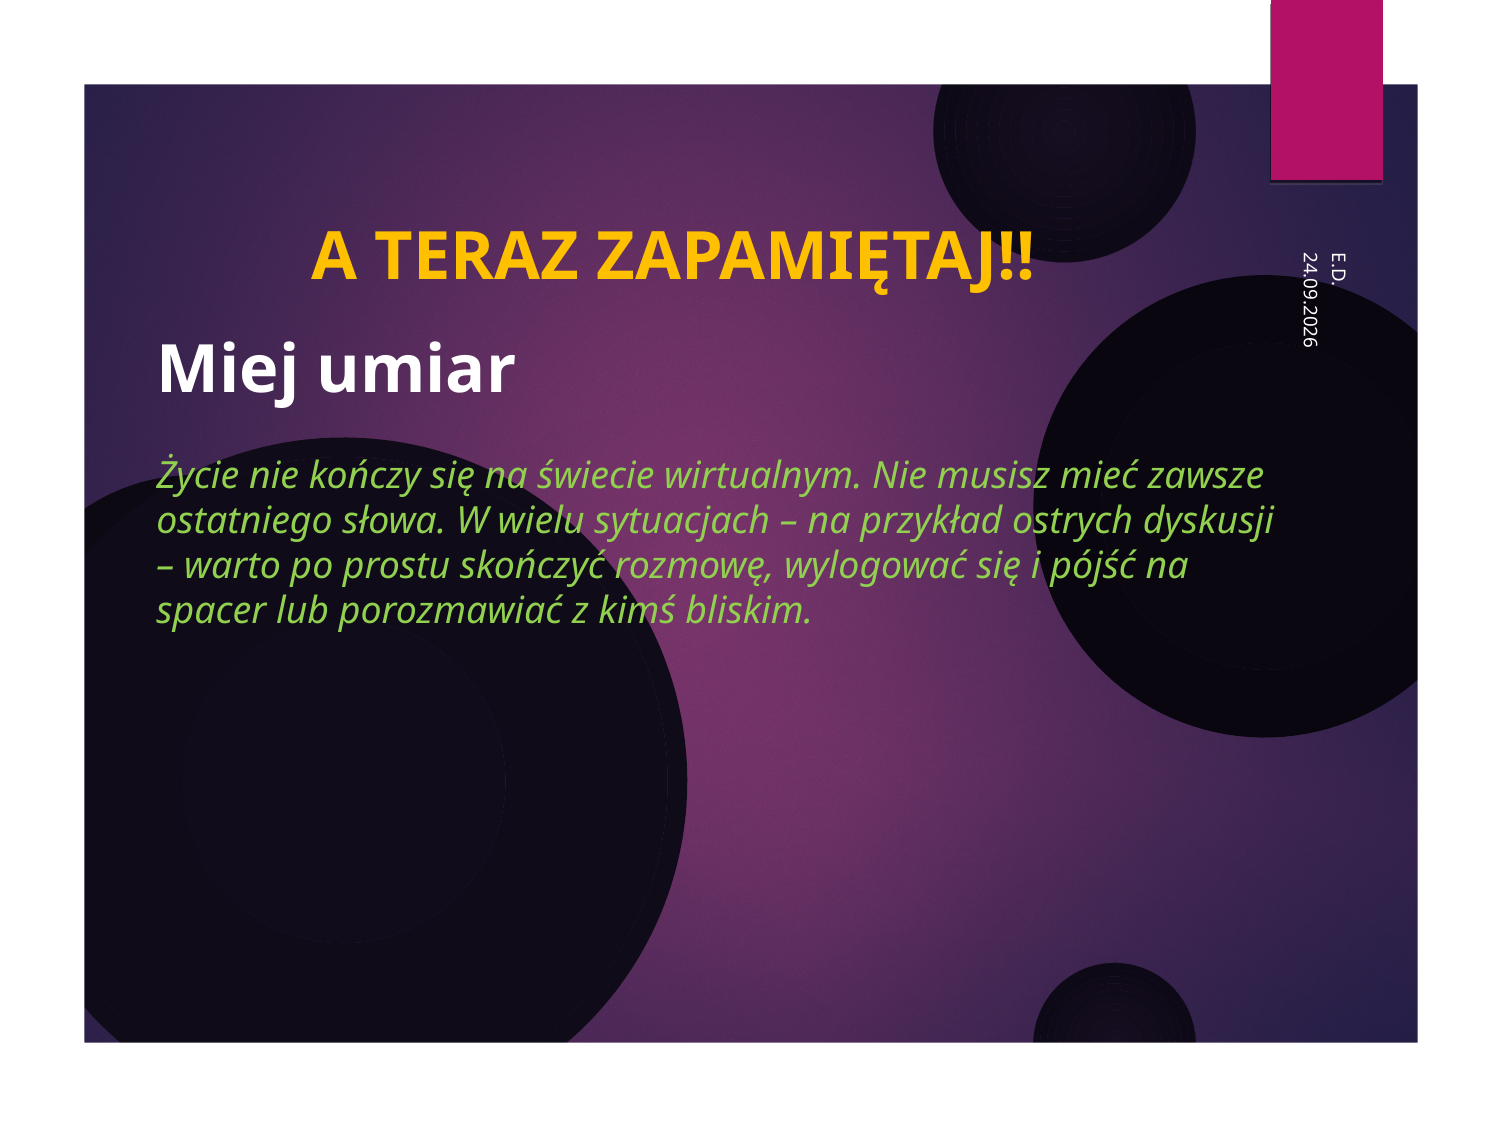

# A TERAZ ZAPAMIĘTAJ!!
Miej umiar
Życie nie kończy się na świecie wirtualnym. Nie musisz mieć zawsze ostatniego słowa. W wielu sytuacjach – na przykład ostrych dyskusji – warto po prostu skończyć rozmowę, wylogować się i pójść na spacer lub porozmawiać z kimś bliskim.
E.D.